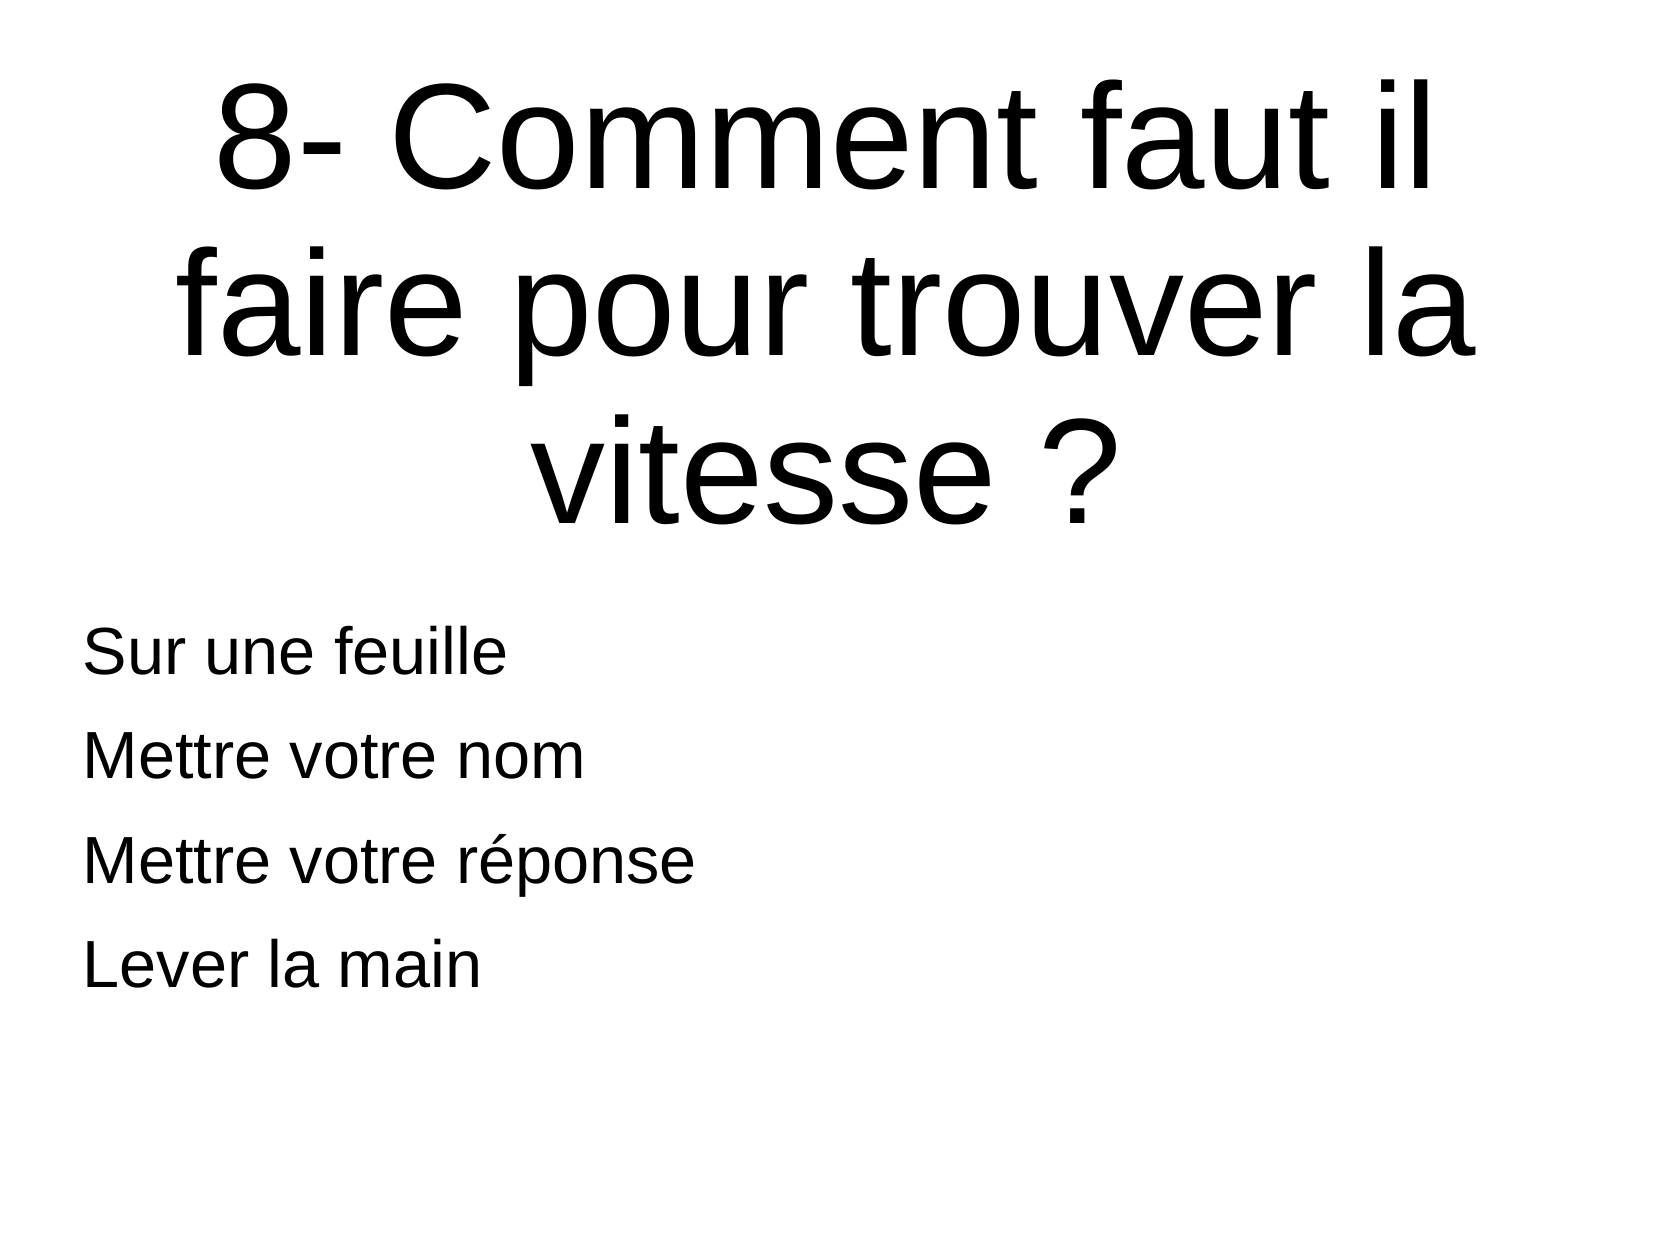

# 8- Comment faut il faire pour trouver la vitesse ?
Sur une feuille
Mettre votre nom
Mettre votre réponse
Lever la main